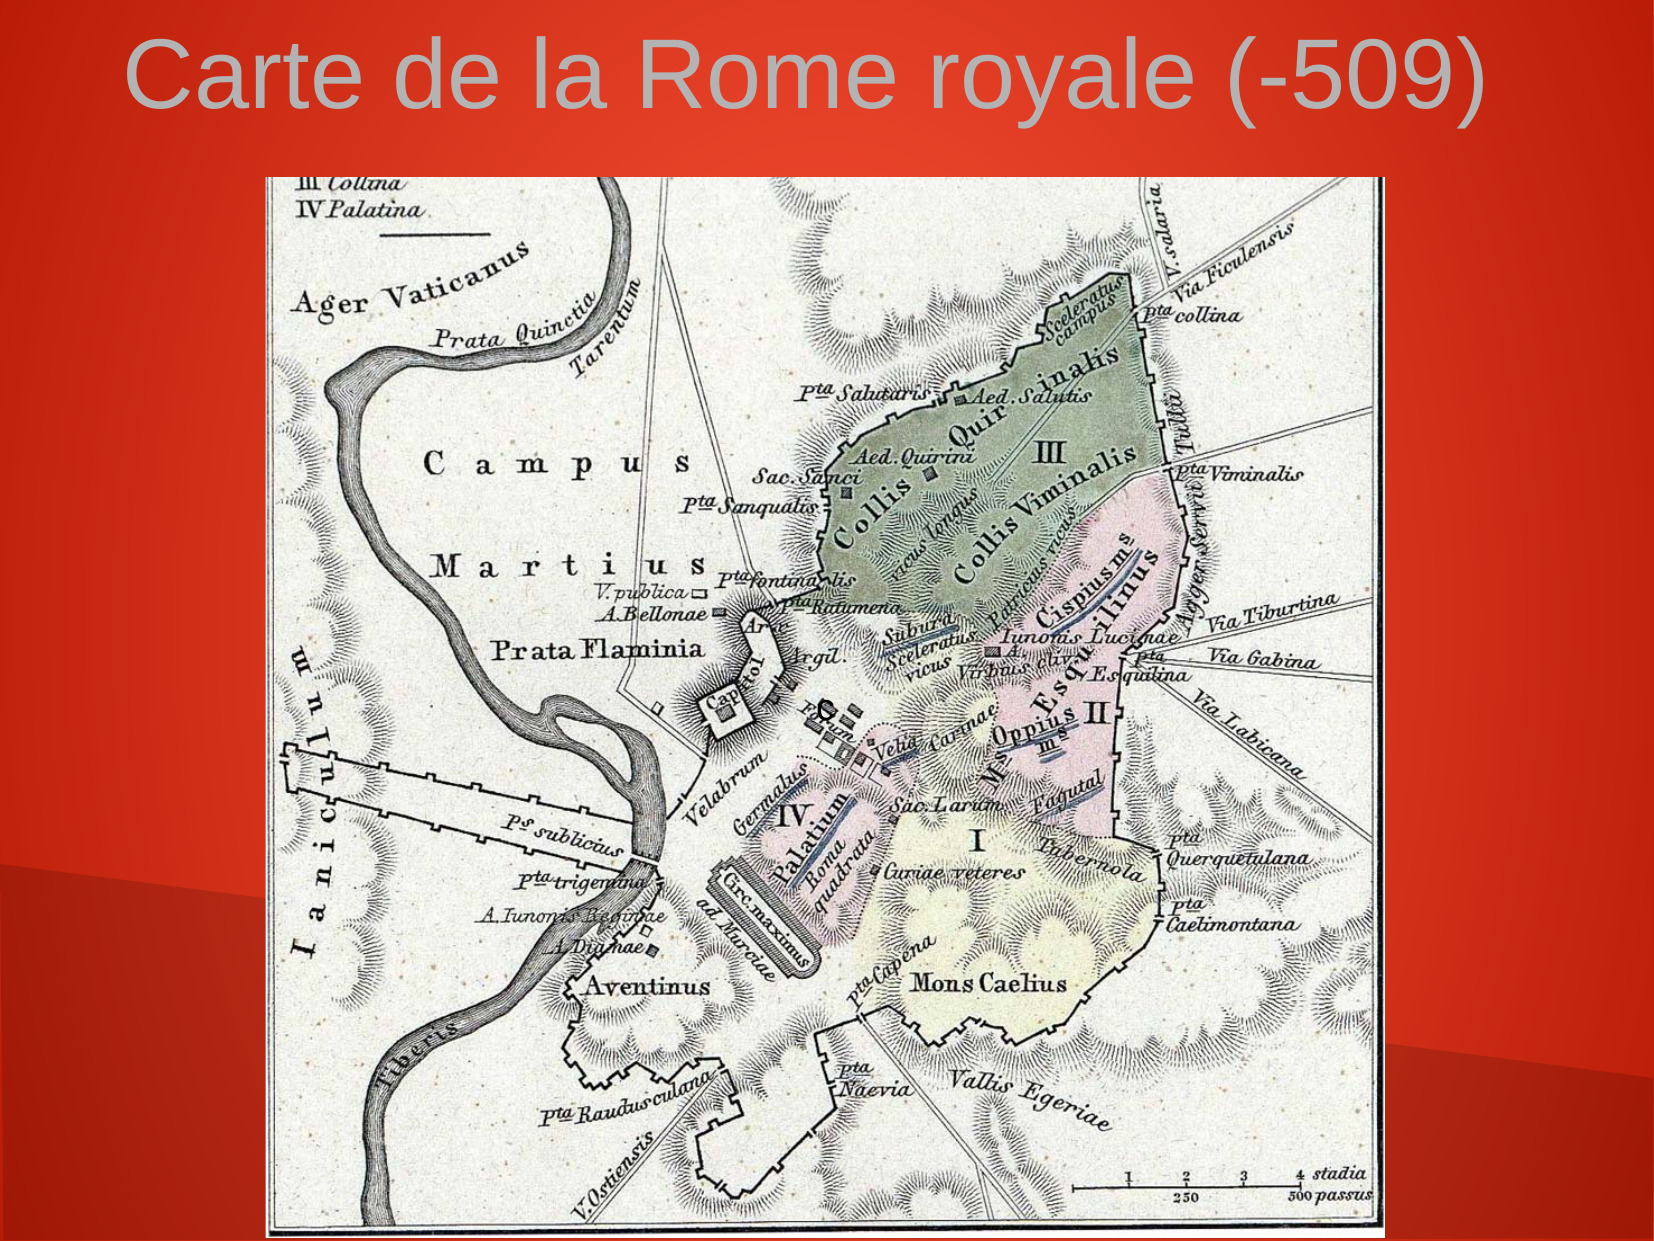

# Carte de la Rome royale (-509)
c